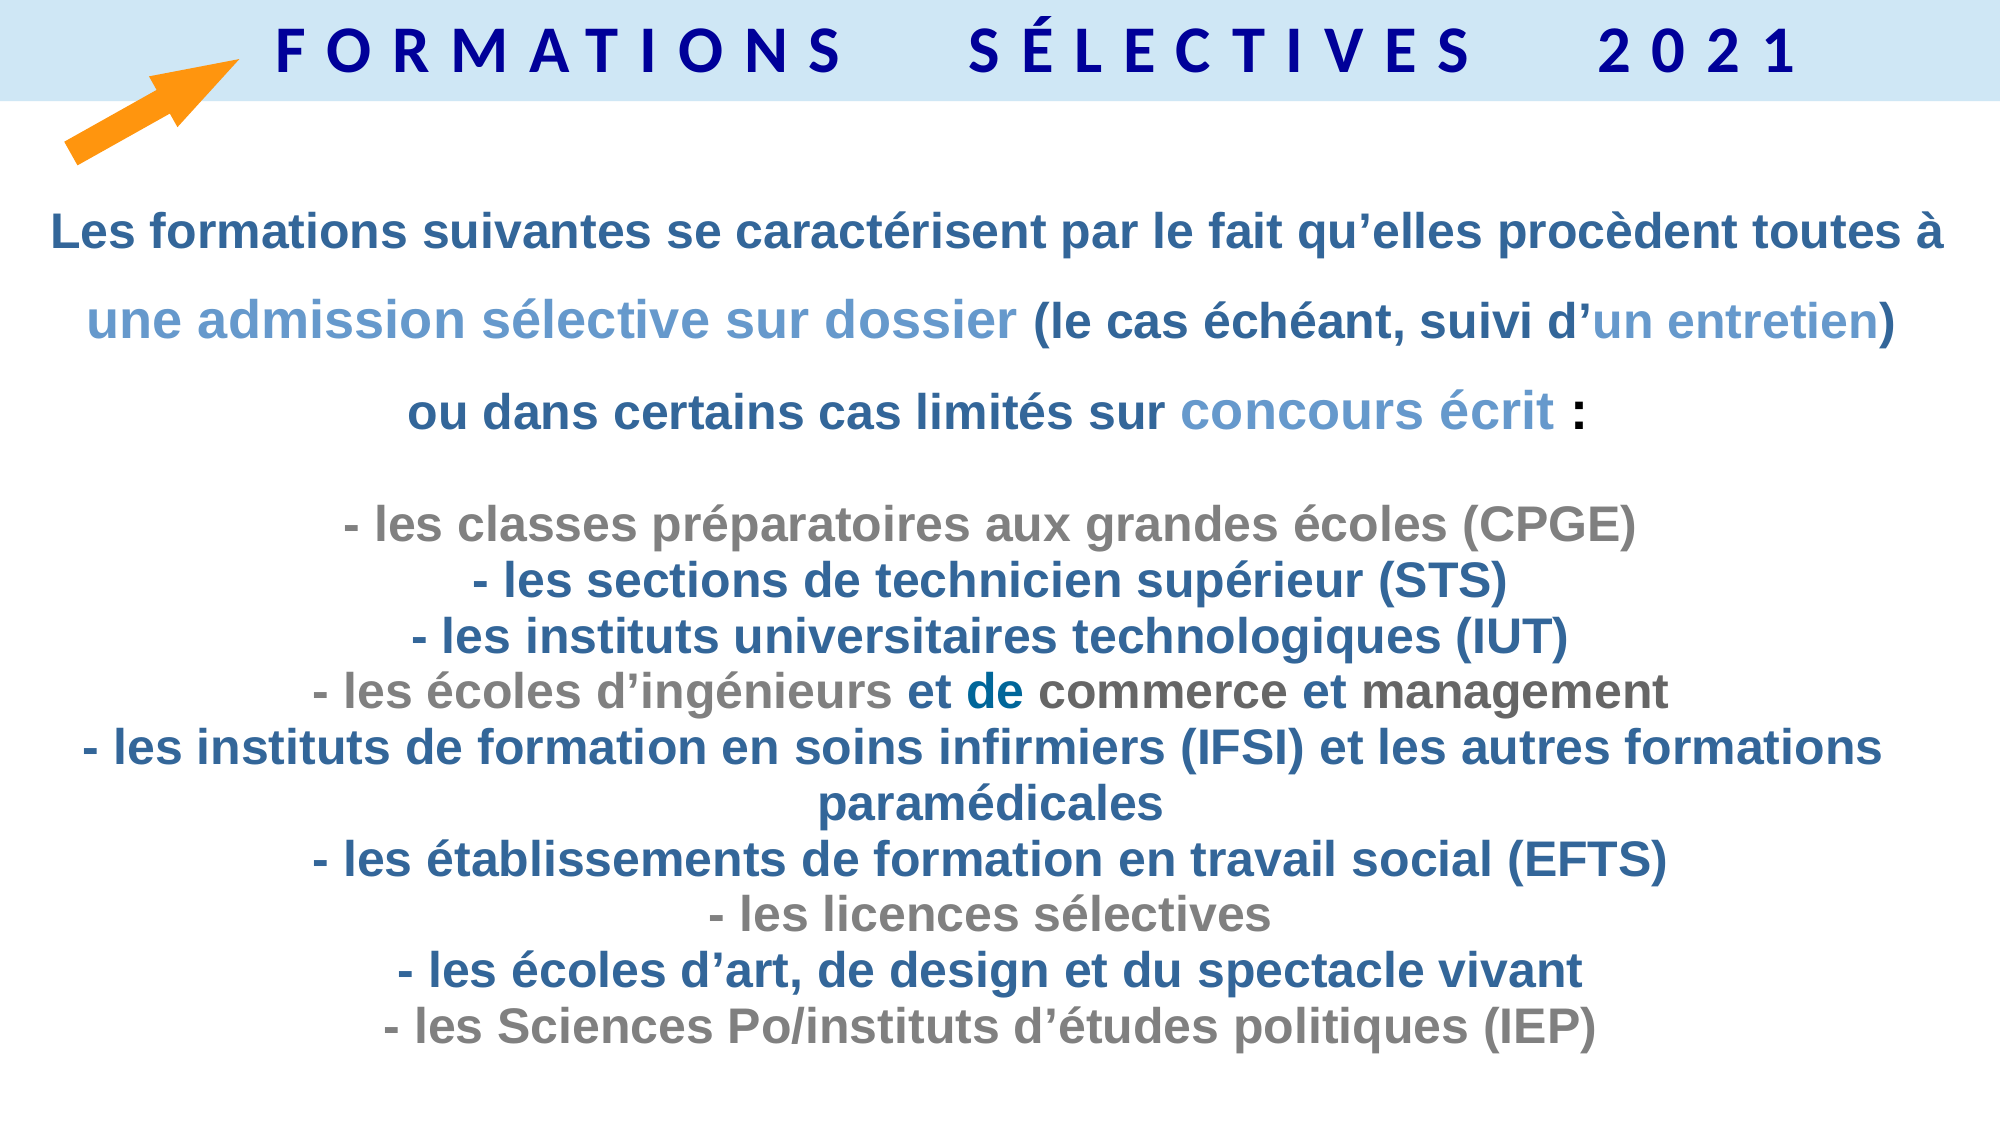

# FORMATIONS SÉLECTIVES 2021
Les formations suivantes se caractérisent par le fait qu’elles procèdent toutes à une admission sélective sur dossier (le cas échéant, suivi d’un entretien)
ou dans certains cas limités sur concours écrit :
- les classes préparatoires aux grandes écoles (CPGE)
- les sections de technicien supérieur (STS)
- les instituts universitaires technologiques (IUT)
- les écoles d’ingénieurs et de commerce et management
- les instituts de formation en soins infirmiers (IFSI) et les autres formations paramédicales
- les établissements de formation en travail social (EFTS)
- les licences sélectives
- les écoles d’art, de design et du spectacle vivant
- les Sciences Po/instituts d’études politiques (IEP)